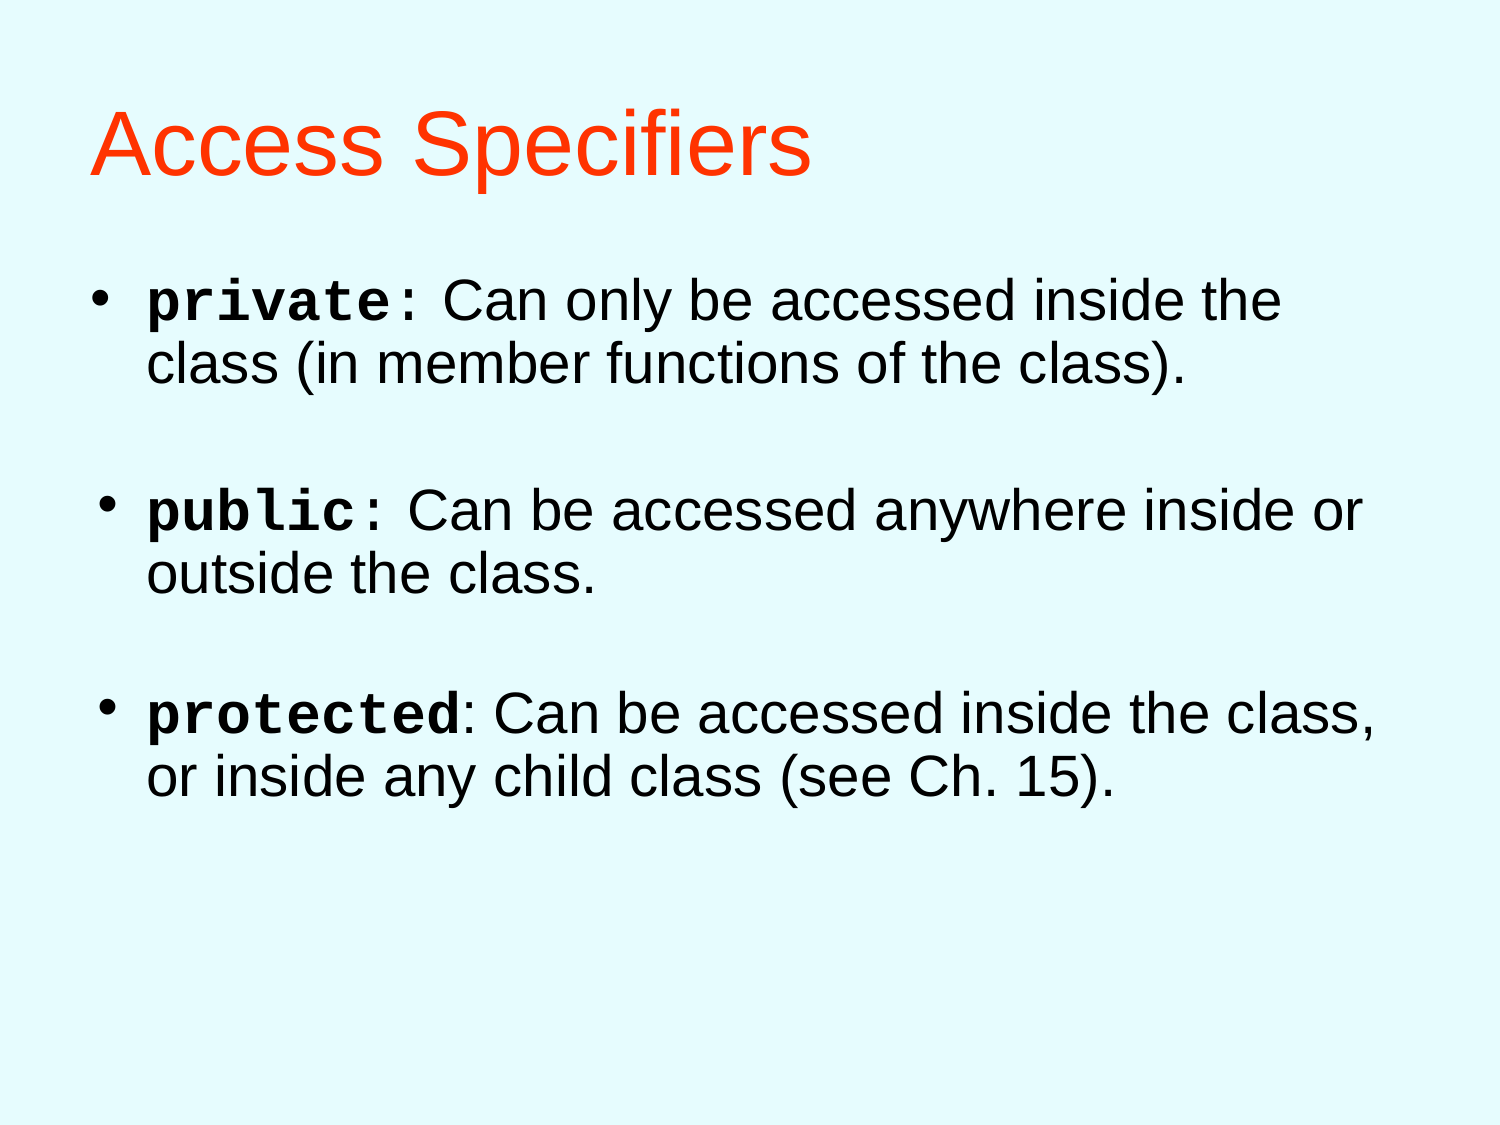

# Access Specifiers
private: Can only be accessed inside the class (in member functions of the class).
public: Can be accessed anywhere inside or outside the class.
protected: Can be accessed inside the class, or inside any child class (see Ch. 15).